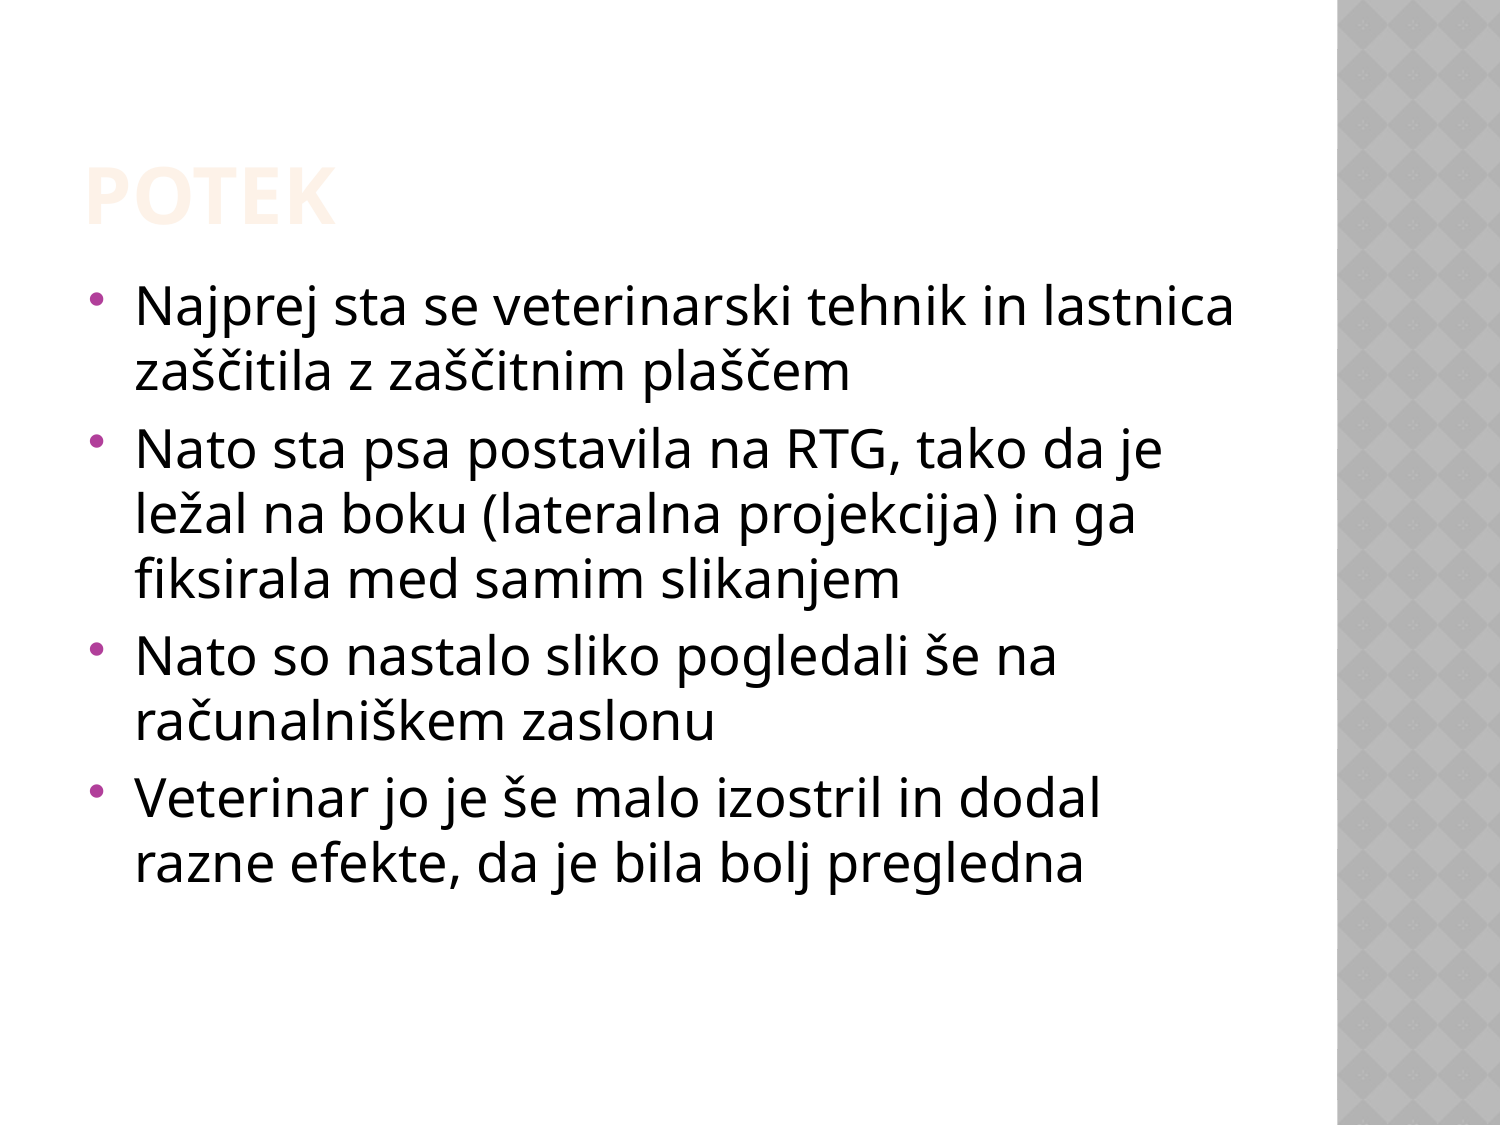

# POTEK
Najprej sta se veterinarski tehnik in lastnica zaščitila z zaščitnim plaščem
Nato sta psa postavila na RTG, tako da je ležal na boku (lateralna projekcija) in ga fiksirala med samim slikanjem
Nato so nastalo sliko pogledali še na računalniškem zaslonu
Veterinar jo je še malo izostril in dodal razne efekte, da je bila bolj pregledna